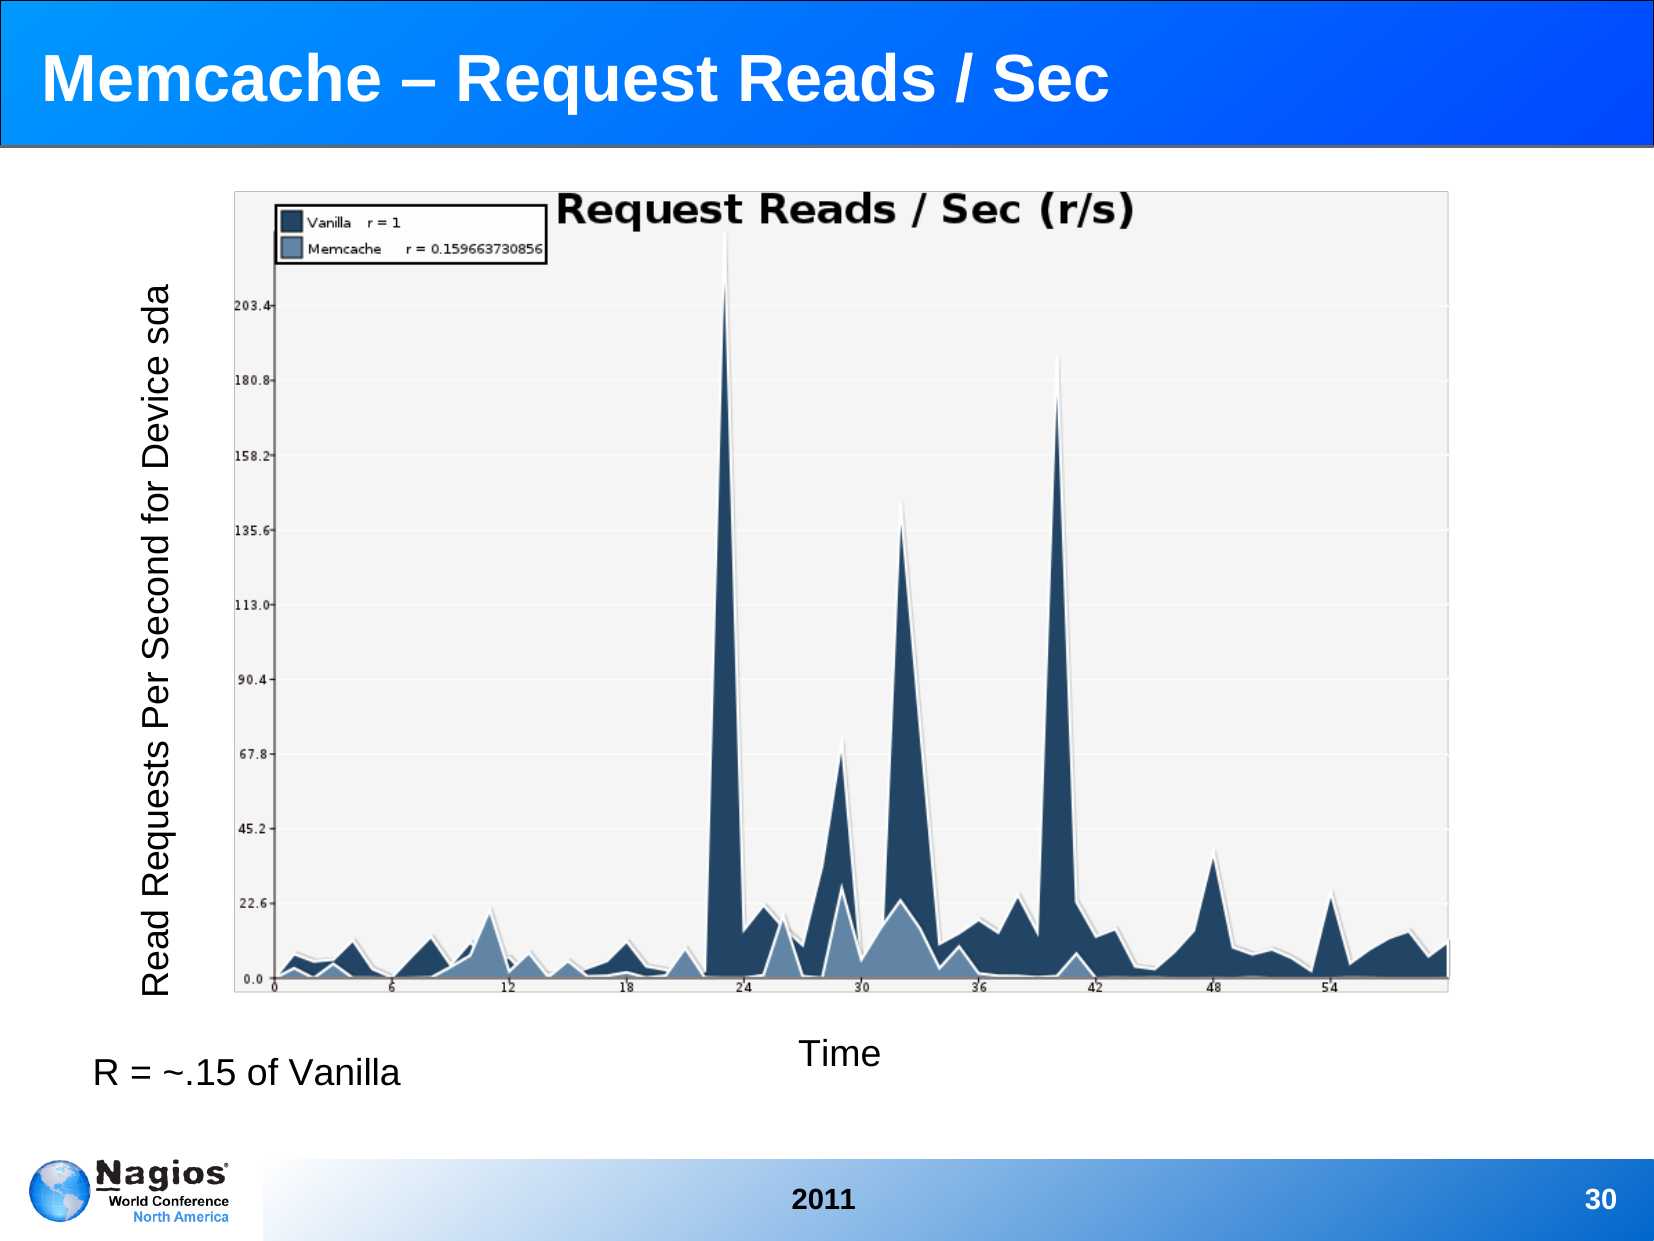

# Memcache – Request Reads / Sec
Read Requests Per Second for Device sda
Time
R = ~.15 of Vanilla
2011
30